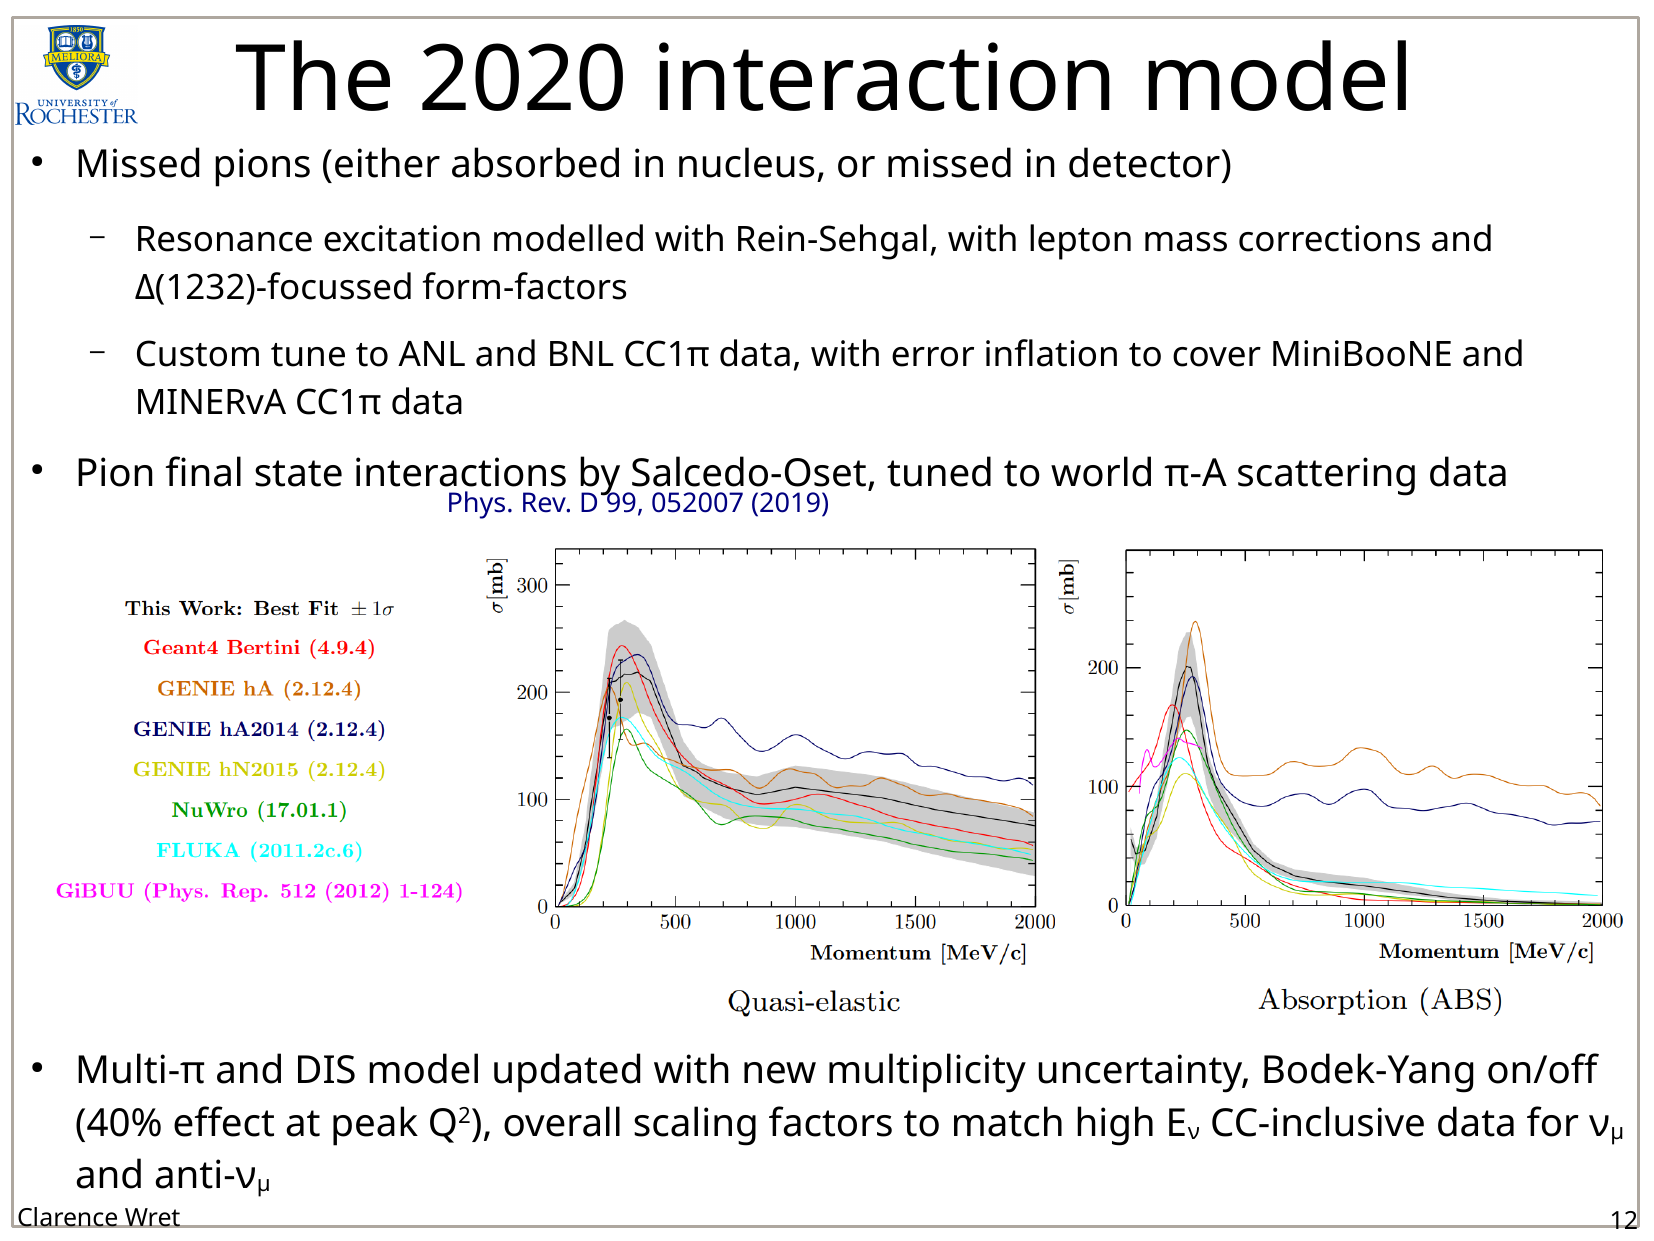

# The 2020 interaction model
Missed pions (either absorbed in nucleus, or missed in detector)
Resonance excitation modelled with Rein-Sehgal, with lepton mass corrections and Δ(1232)-focussed form-factors
Custom tune to ANL and BNL CC1π data, with error inflation to cover MiniBooNE and MINERvA CC1π data
Pion final state interactions by Salcedo-Oset, tuned to world π-A scattering data
Multi-π and DIS model updated with new multiplicity uncertainty, Bodek-Yang on/off (40% effect at peak Q2), overall scaling factors to match high Eν CC-inclusive data for νμ and anti-νμ
Phys. Rev. D 99, 052007 (2019)